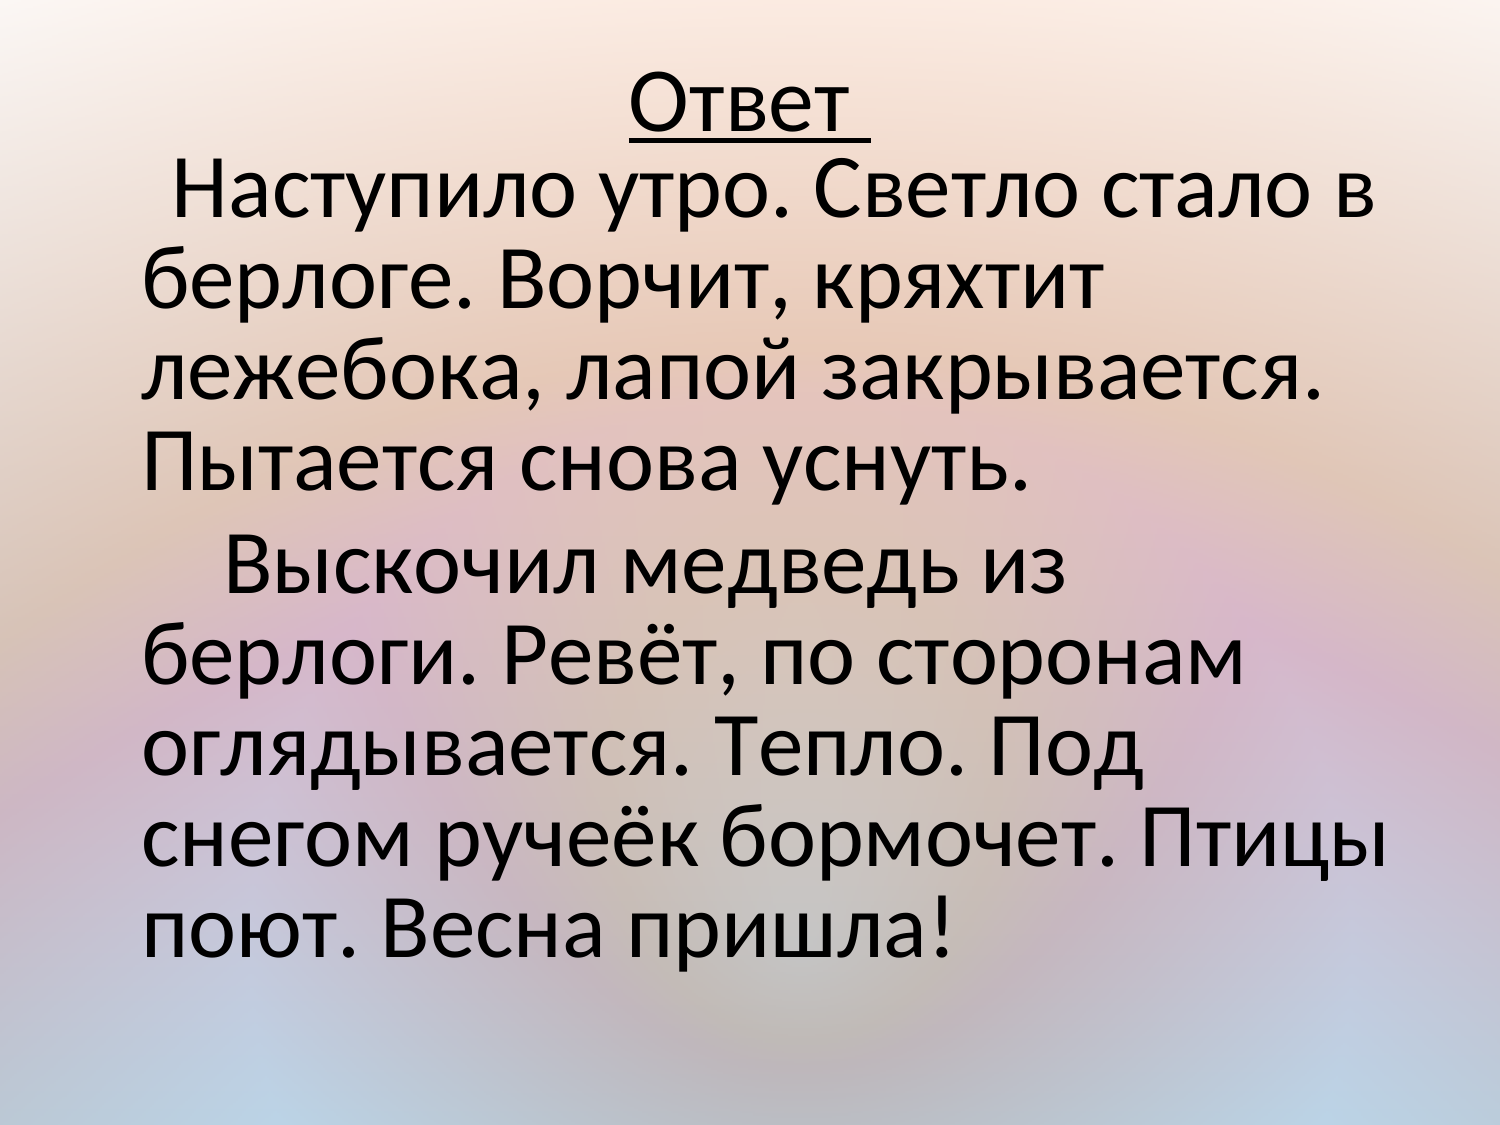

# Ответ
 Наступило утро. Светло стало в берлоге. Ворчит, кряхтит лежебока, лапой закрывается. Пытается снова уснуть.
 Выскочил медведь из берлоги. Ревёт, по сторонам оглядывается. Тепло. Под снегом ручеёк бормочет. Птицы поют. Весна пришла!